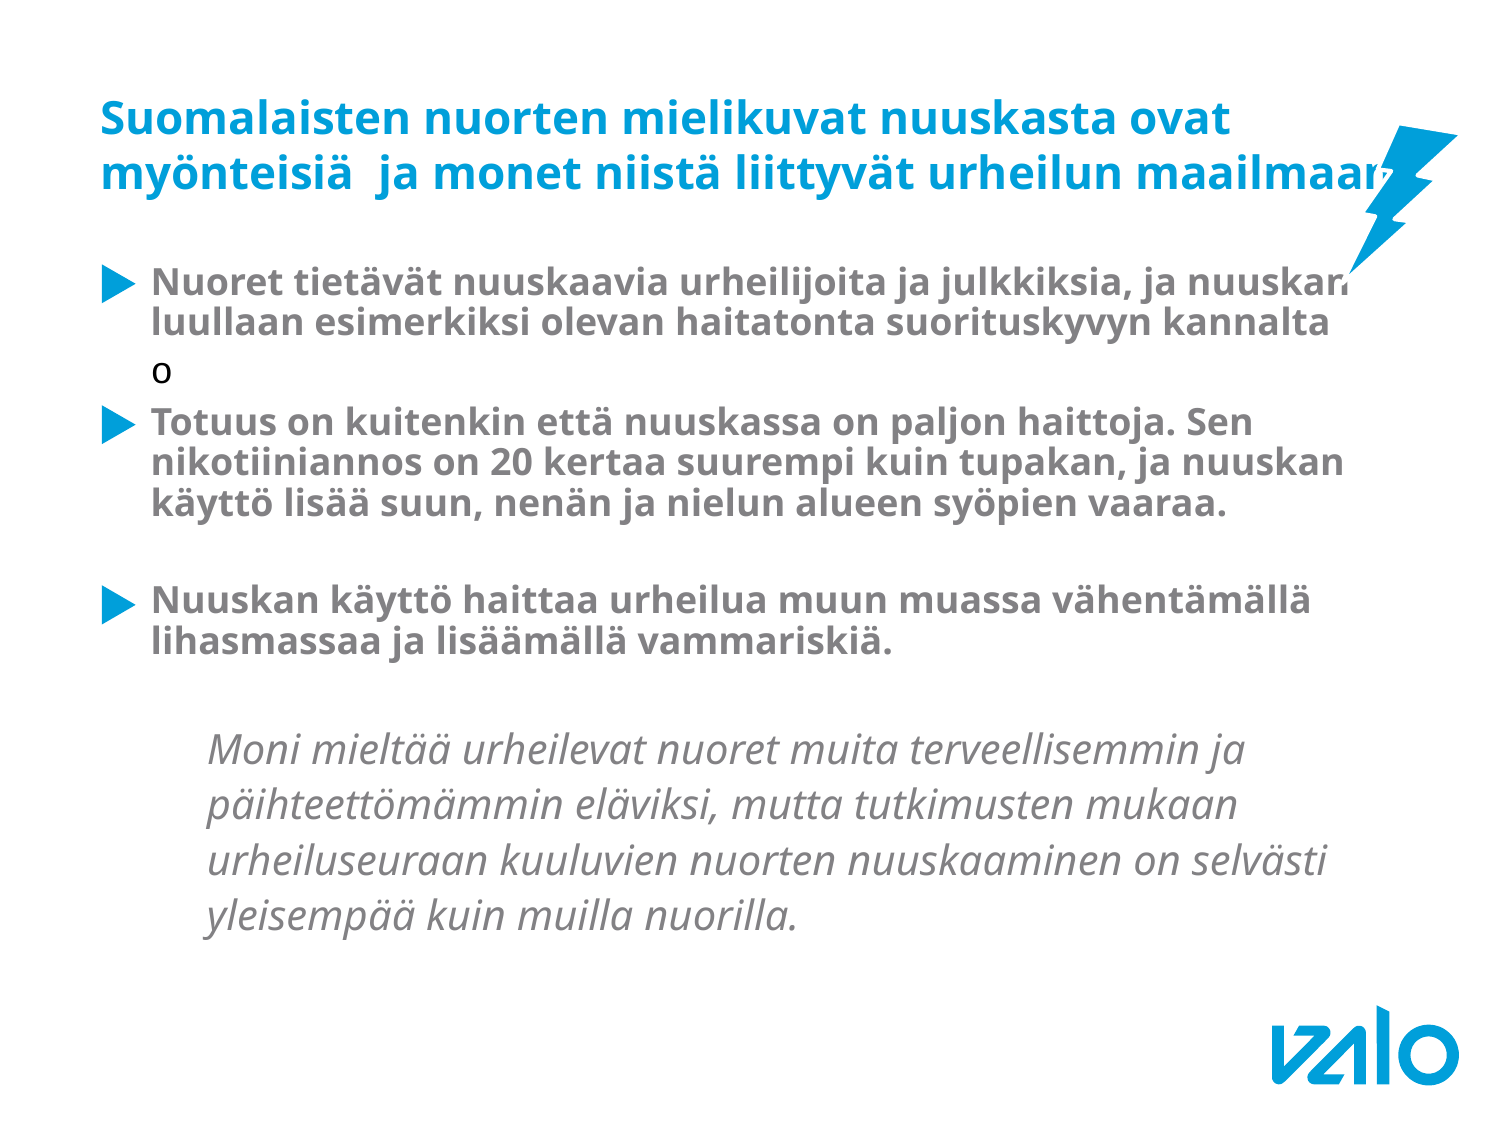

# Suomalaisten nuorten mielikuvat nuuskasta ovat myönteisiä ja monet niistä liittyvät urheilun maailmaan.
Nuoret tietävät nuuskaavia urheilijoita ja julkkiksia, ja nuuskan luullaan esimerkiksi olevan haitatonta suorituskyvyn kannalta
Totuus on kuitenkin että nuuskassa on paljon haittoja. Sen nikotiiniannos on 20 kertaa suurempi kuin tupakan, ja nuuskan käyttö lisää suun, nenän ja nielun alueen syöpien vaaraa.
Nuuskan käyttö haittaa urheilua muun muassa vähentämällä lihasmassaa ja lisäämällä vammariskiä.
Moni mieltää urheilevat nuoret muita terveellisemmin ja
päihteettömämmin eläviksi, mutta tutkimusten mukaan
urheiluseuraan kuuluvien nuorten nuuskaaminen on selvästi
yleisempää kuin muilla nuorilla.